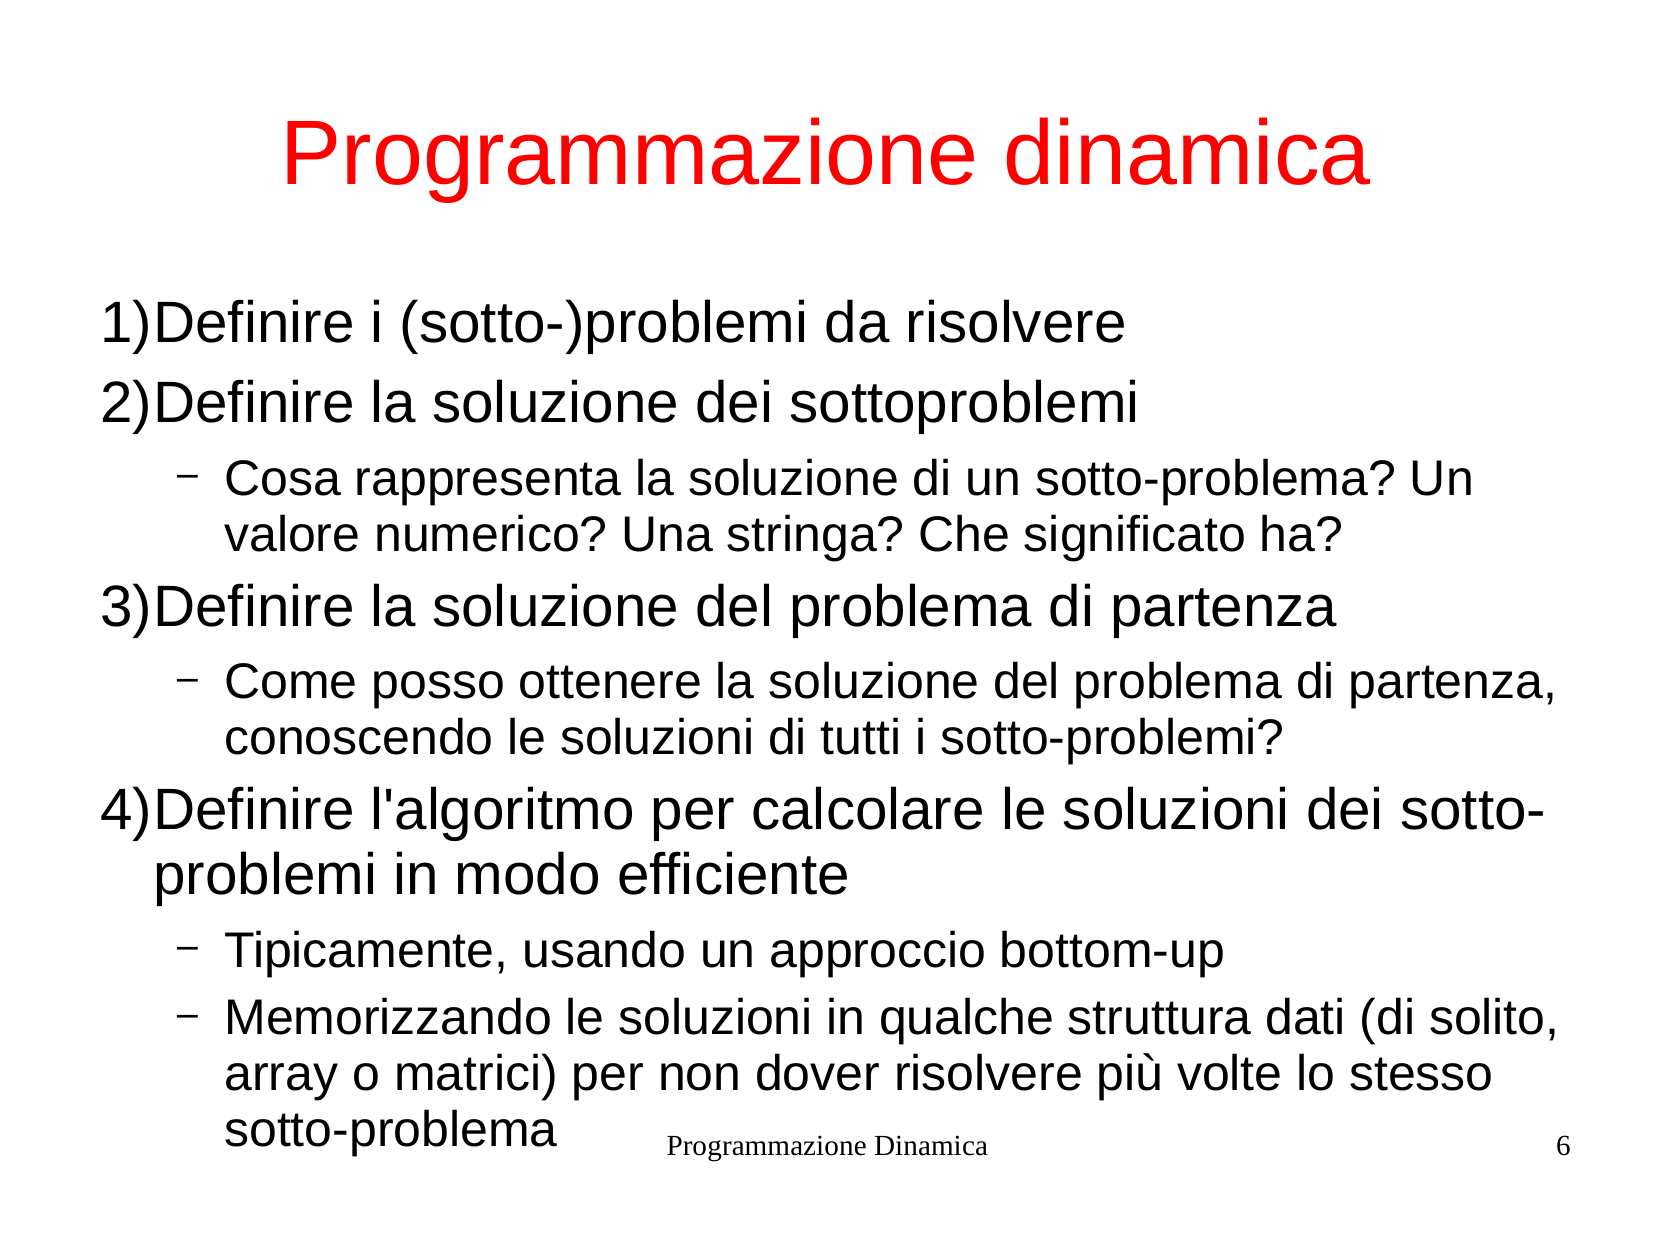

# Programmazione dinamica
Definire i (sotto-)problemi da risolvere
Definire la soluzione dei sottoproblemi
Cosa rappresenta la soluzione di un sotto-problema? Un valore numerico? Una stringa? Che significato ha?
Definire la soluzione del problema di partenza
Come posso ottenere la soluzione del problema di partenza, conoscendo le soluzioni di tutti i sotto-problemi?
Definire l'algoritmo per calcolare le soluzioni dei sotto-problemi in modo efficiente
Tipicamente, usando un approccio bottom-up
Memorizzando le soluzioni in qualche struttura dati (di solito, array o matrici) per non dover risolvere più volte lo stesso sotto-problema
Programmazione Dinamica
6